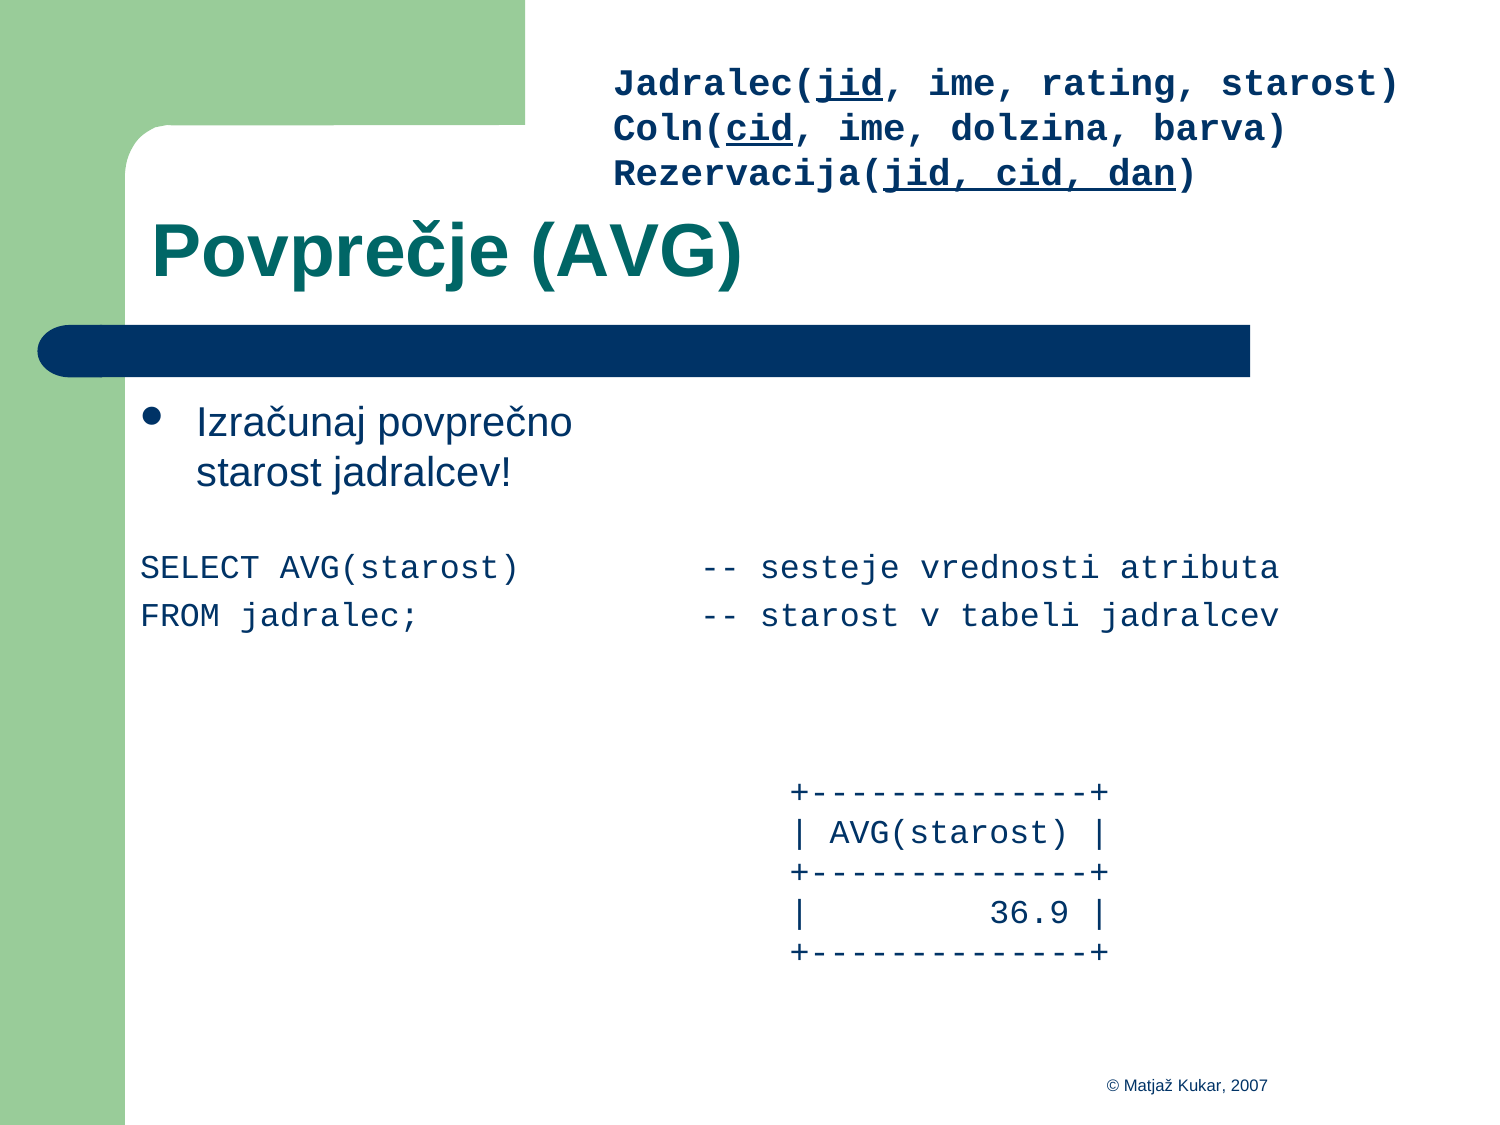

Jadralec(jid, ime, rating, starost)
Coln(cid, ime, dolzina, barva)
Rezervacija(jid, cid, dan)
# Povprečje (AVG)
Izračunaj povprečno starost jadralcev!
SELECT AVG(starost) -- sesteje vrednosti atributa
FROM jadralec; -- starost v tabeli jadralcev
+--------------+
| AVG(starost) |
+--------------+
| 36.9 |
+--------------+
© Matjaž Kukar, 2007